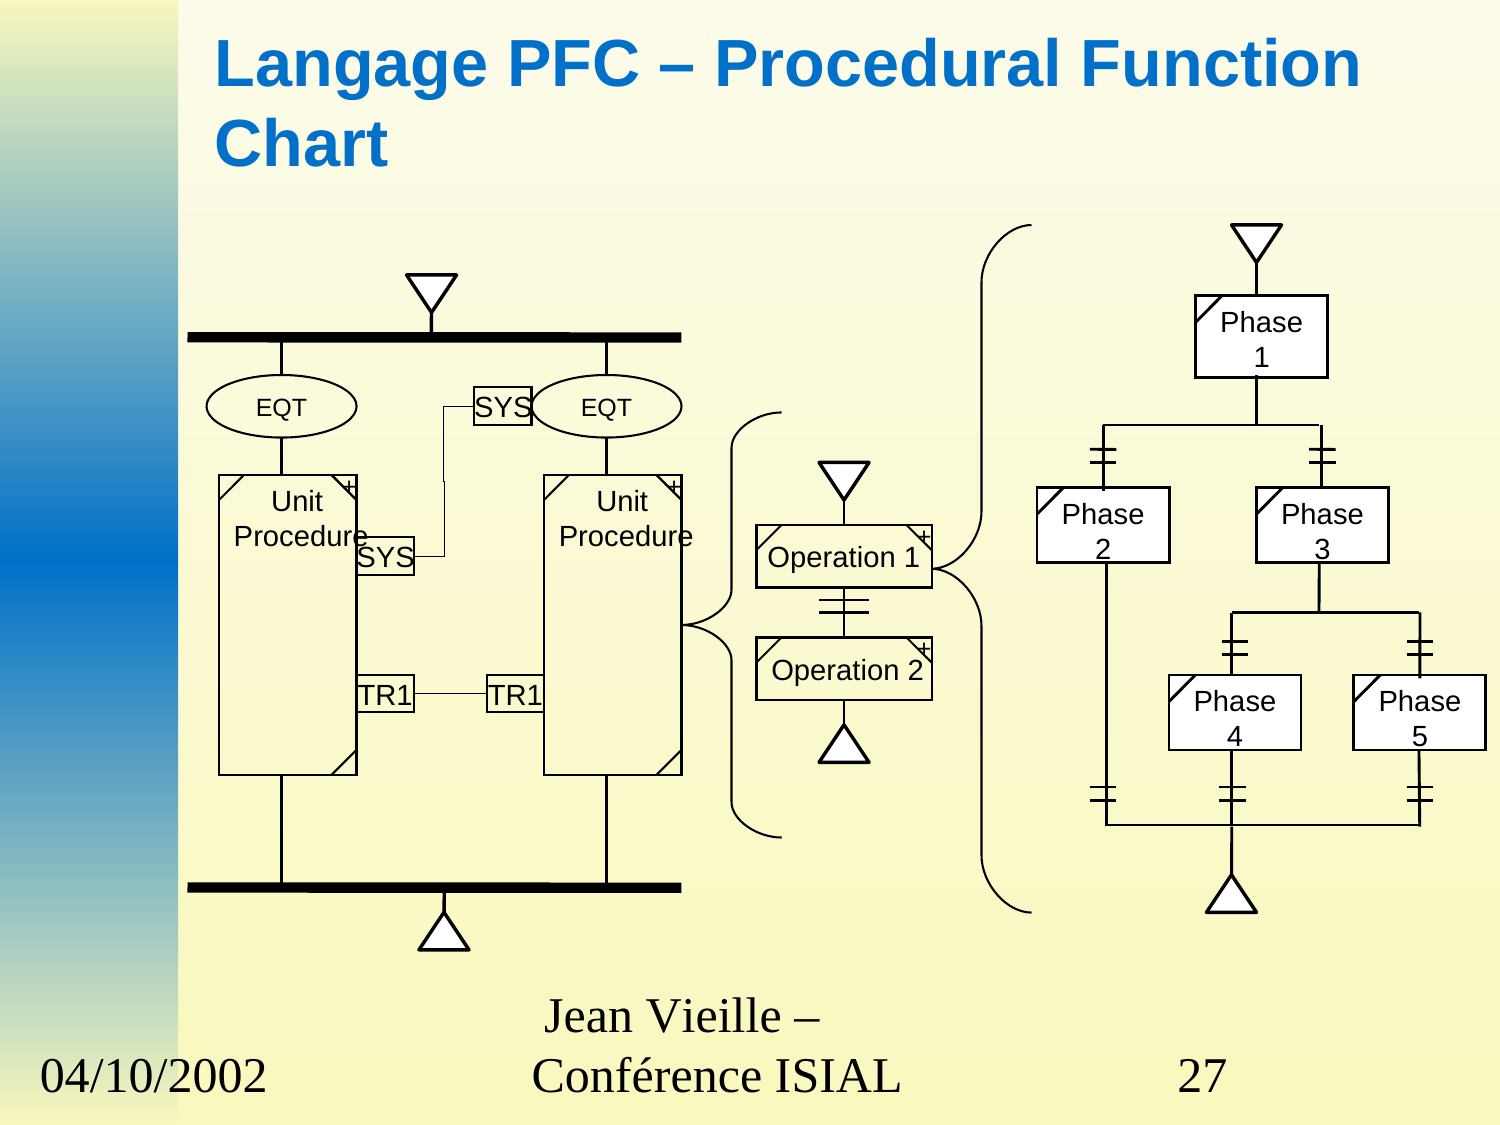

# Langage PFC – Procedural Function Chart
Phase 1
EQT
EQT
SYS
+
+
Unit
Procedure
Unit
Procedure
Phase 2
Phase 3
+
Operation 1
SYS
+
Operation 2
TR1
TR1
Phase 4
Phase 5
27